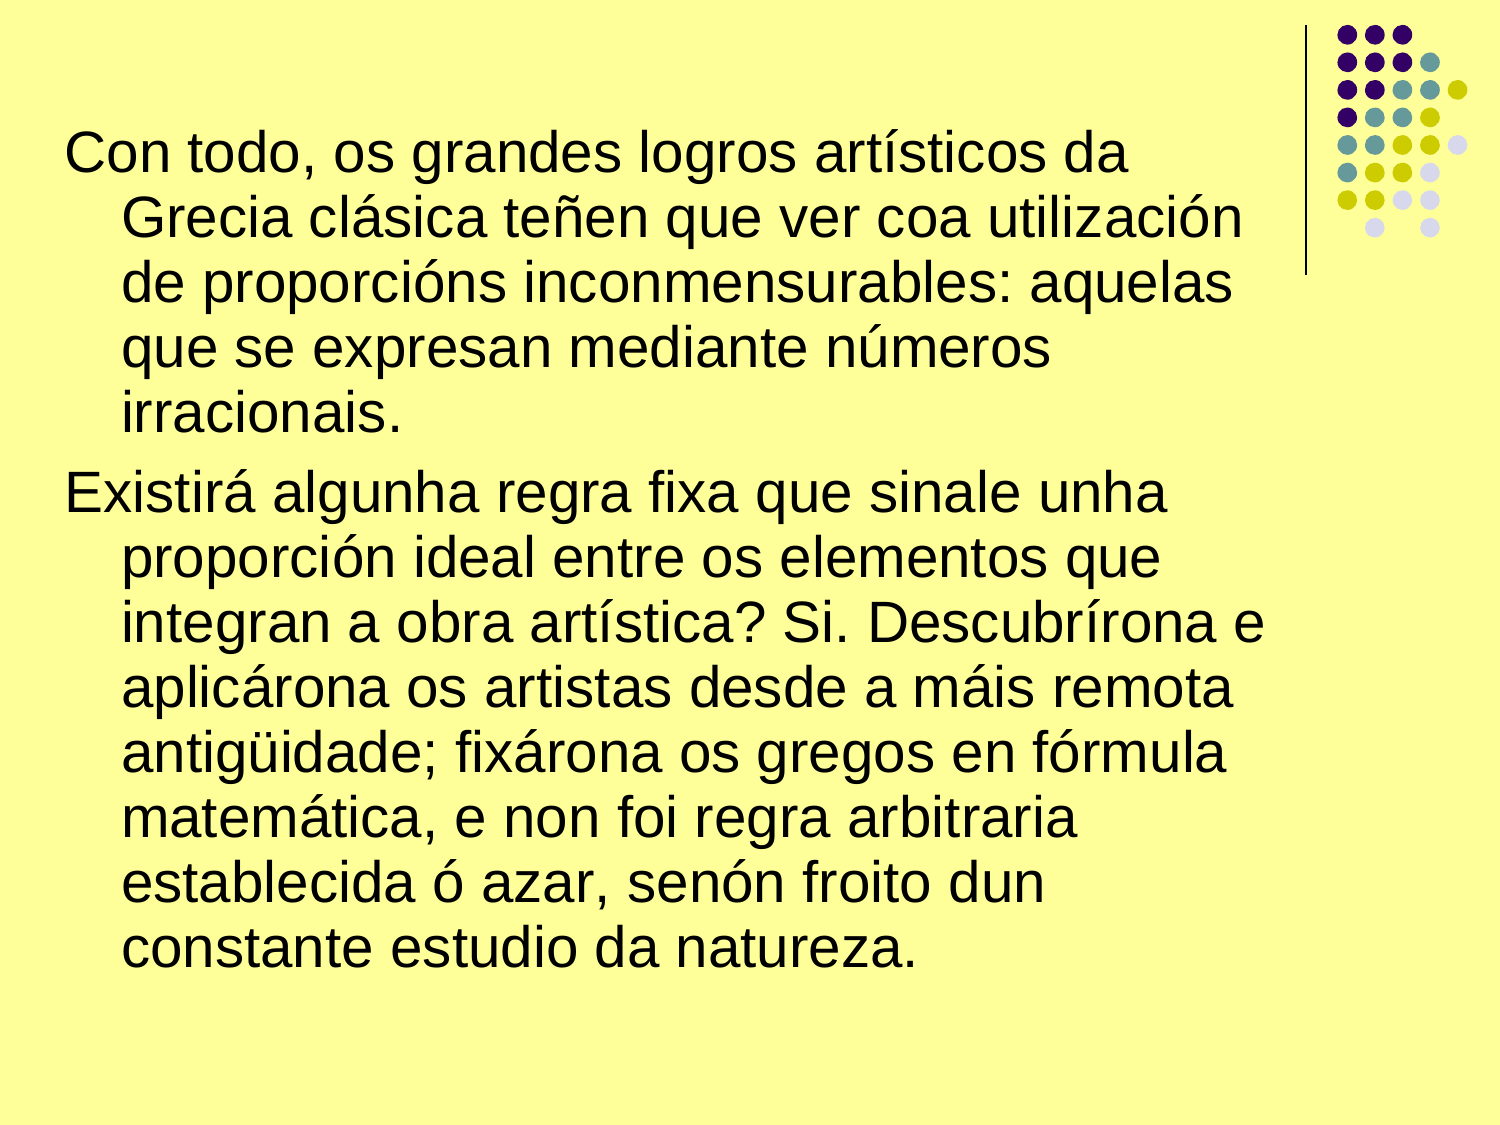

# Con todo, os grandes logros artísticos da Grecia clásica teñen que ver coa utilización de proporcións inconmensurables: aquelas que se expresan mediante números irracionais.
Existirá algunha regra fixa que sinale unha proporción ideal entre os elementos que integran a obra artística? Si. Descubrírona e aplicárona os artistas desde a máis remota antigüidade; fixárona os gregos en fórmula matemática, e non foi regra arbitraria establecida ó azar, senón froito dun constante estudio da natureza.